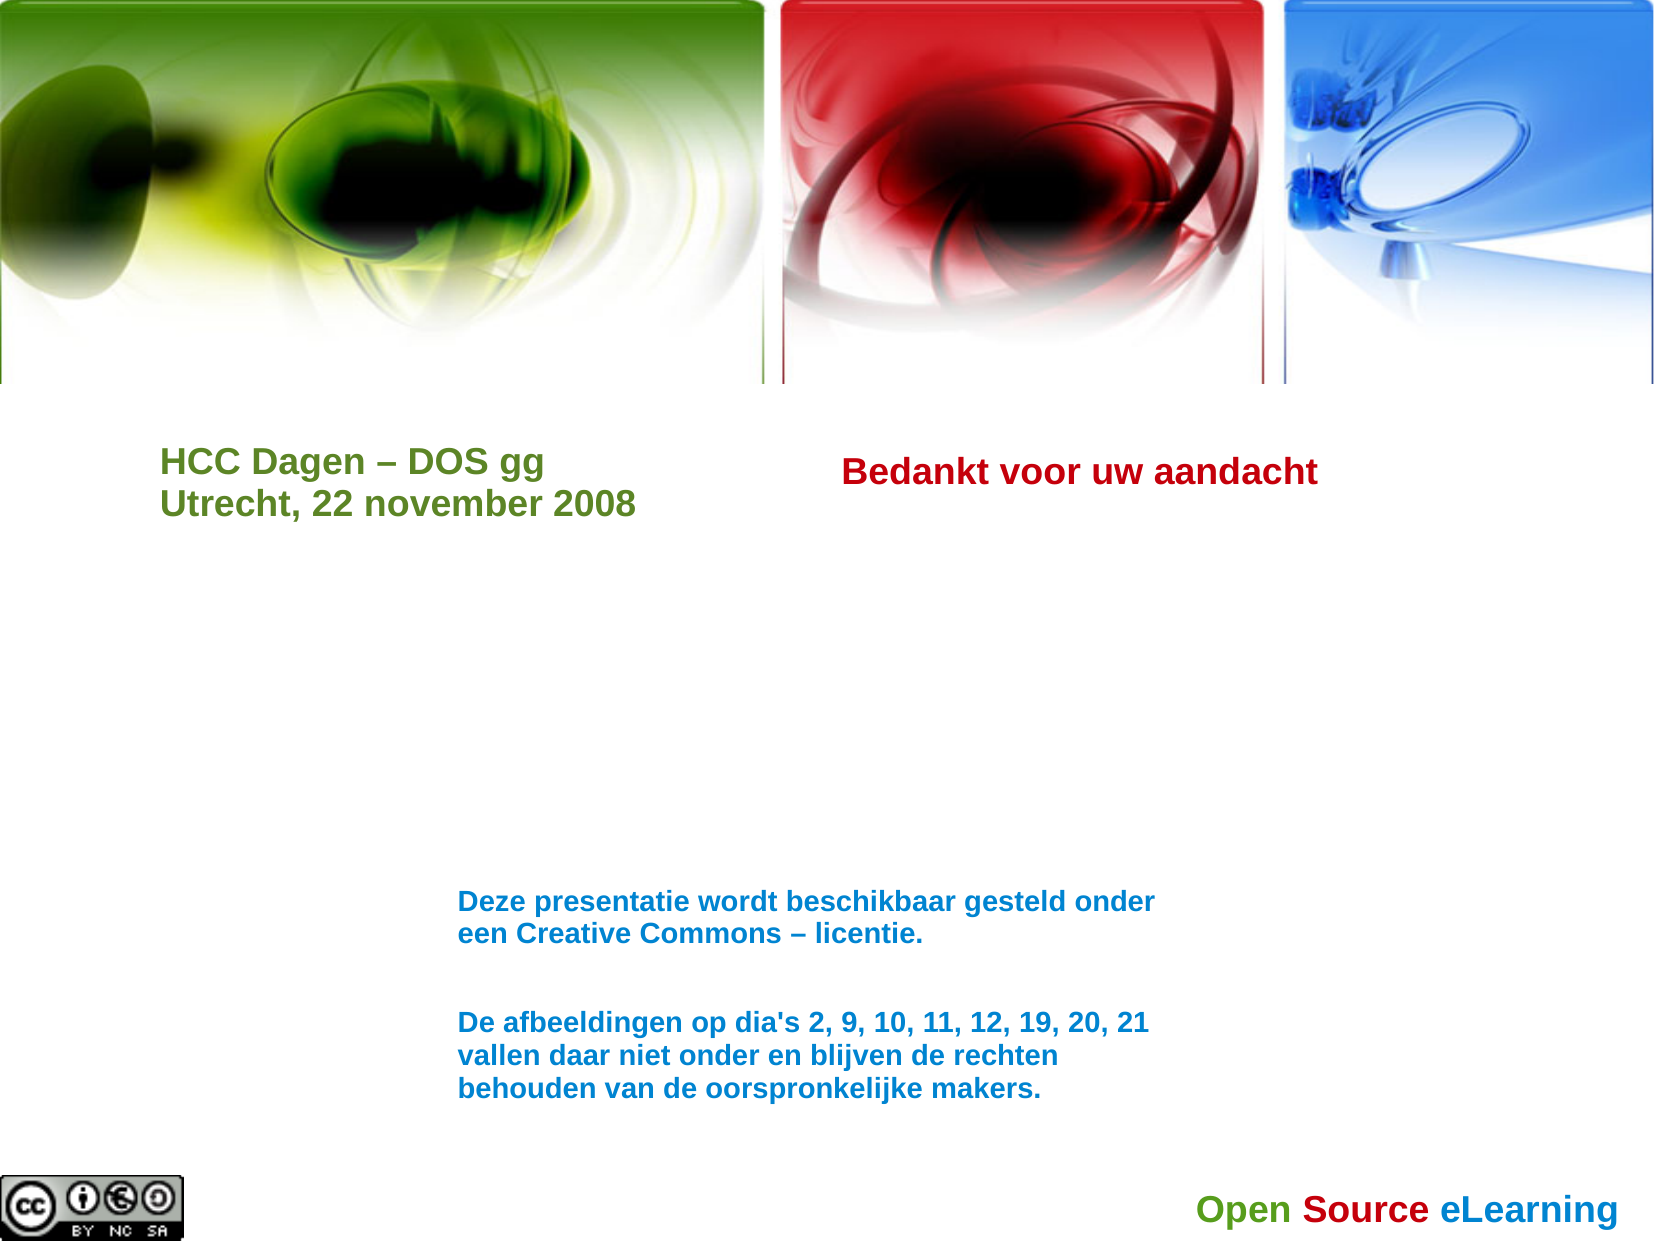

HCC Dagen – DOS gg
Utrecht, 22 november 2008
Bedankt voor uw aandacht
Deze presentatie wordt beschikbaar gesteld onder een Creative Commons – licentie.
De afbeeldingen op dia's 2, 9, 10, 11, 12, 19, 20, 21 vallen daar niet onder en blijven de rechten behouden van de oorspronkelijke makers.
Open Source eLearning